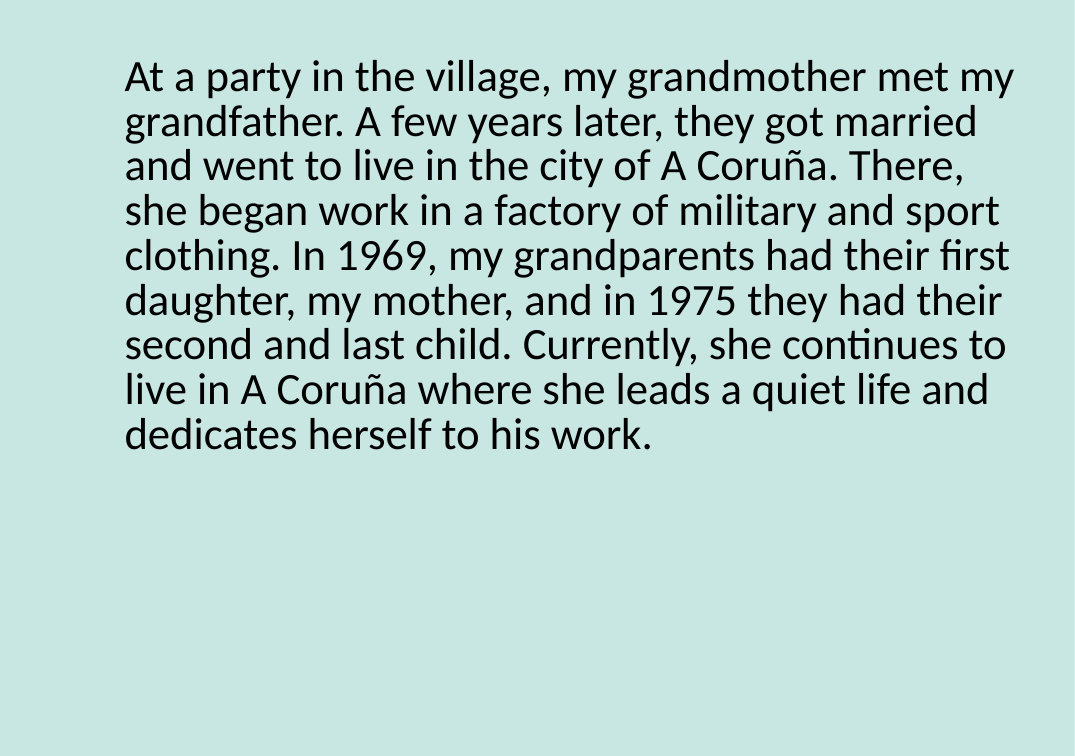

# At a party in the village, my grandmother met my grandfather. A few years later, they got married and went to live in the city of A Coruña. There, she began work in a factory of military and sport clothing. In 1969, my grandparents had their first daughter, my mother, and in 1975 they had their second and last child. Currently, she continues to live in A Coruña where she leads a quiet life and dedicates herself to his work.